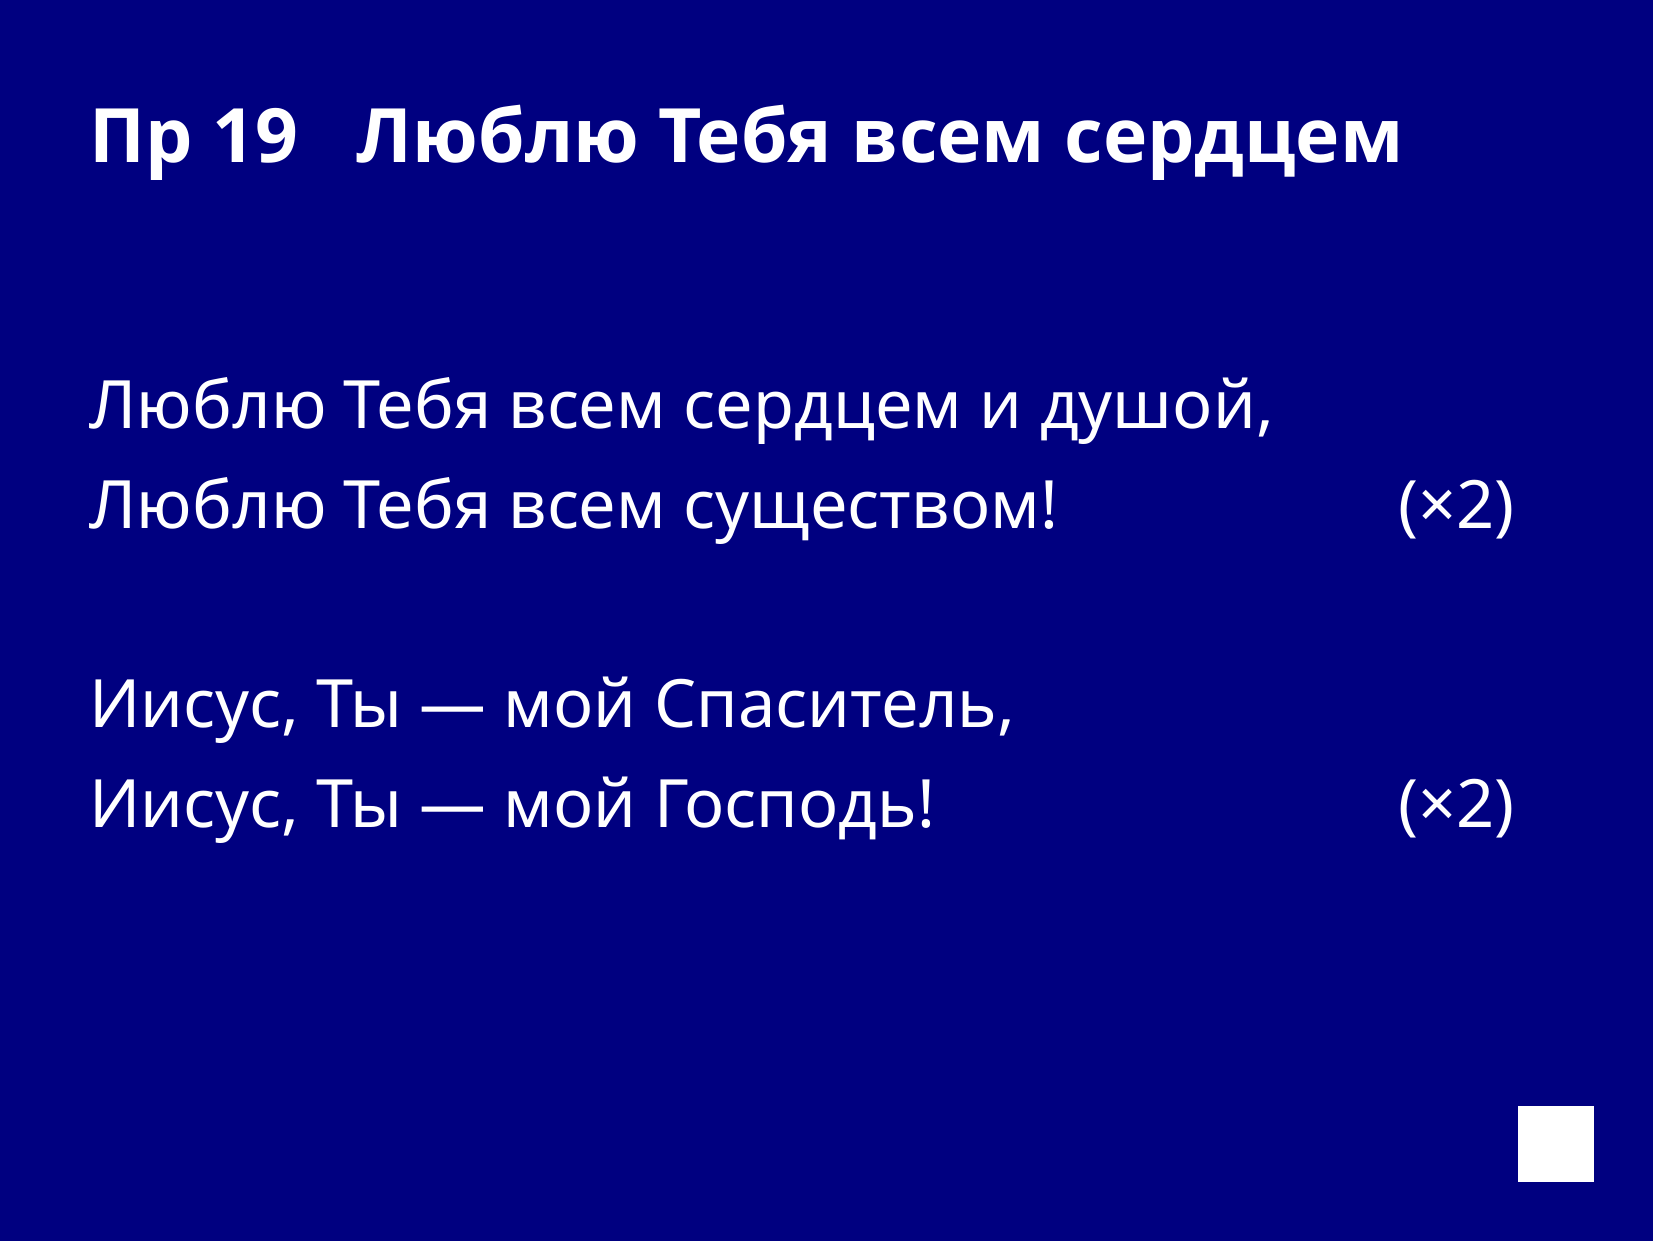

Пр 19 Люблю Тебя всем сердцем
Люблю Тебя всем сердцем и душой,
Люблю Тебя всем существом!	(×2)
Иисус, Ты — мой Спаситель,
Иисус, Ты — мой Господь!	(×2)